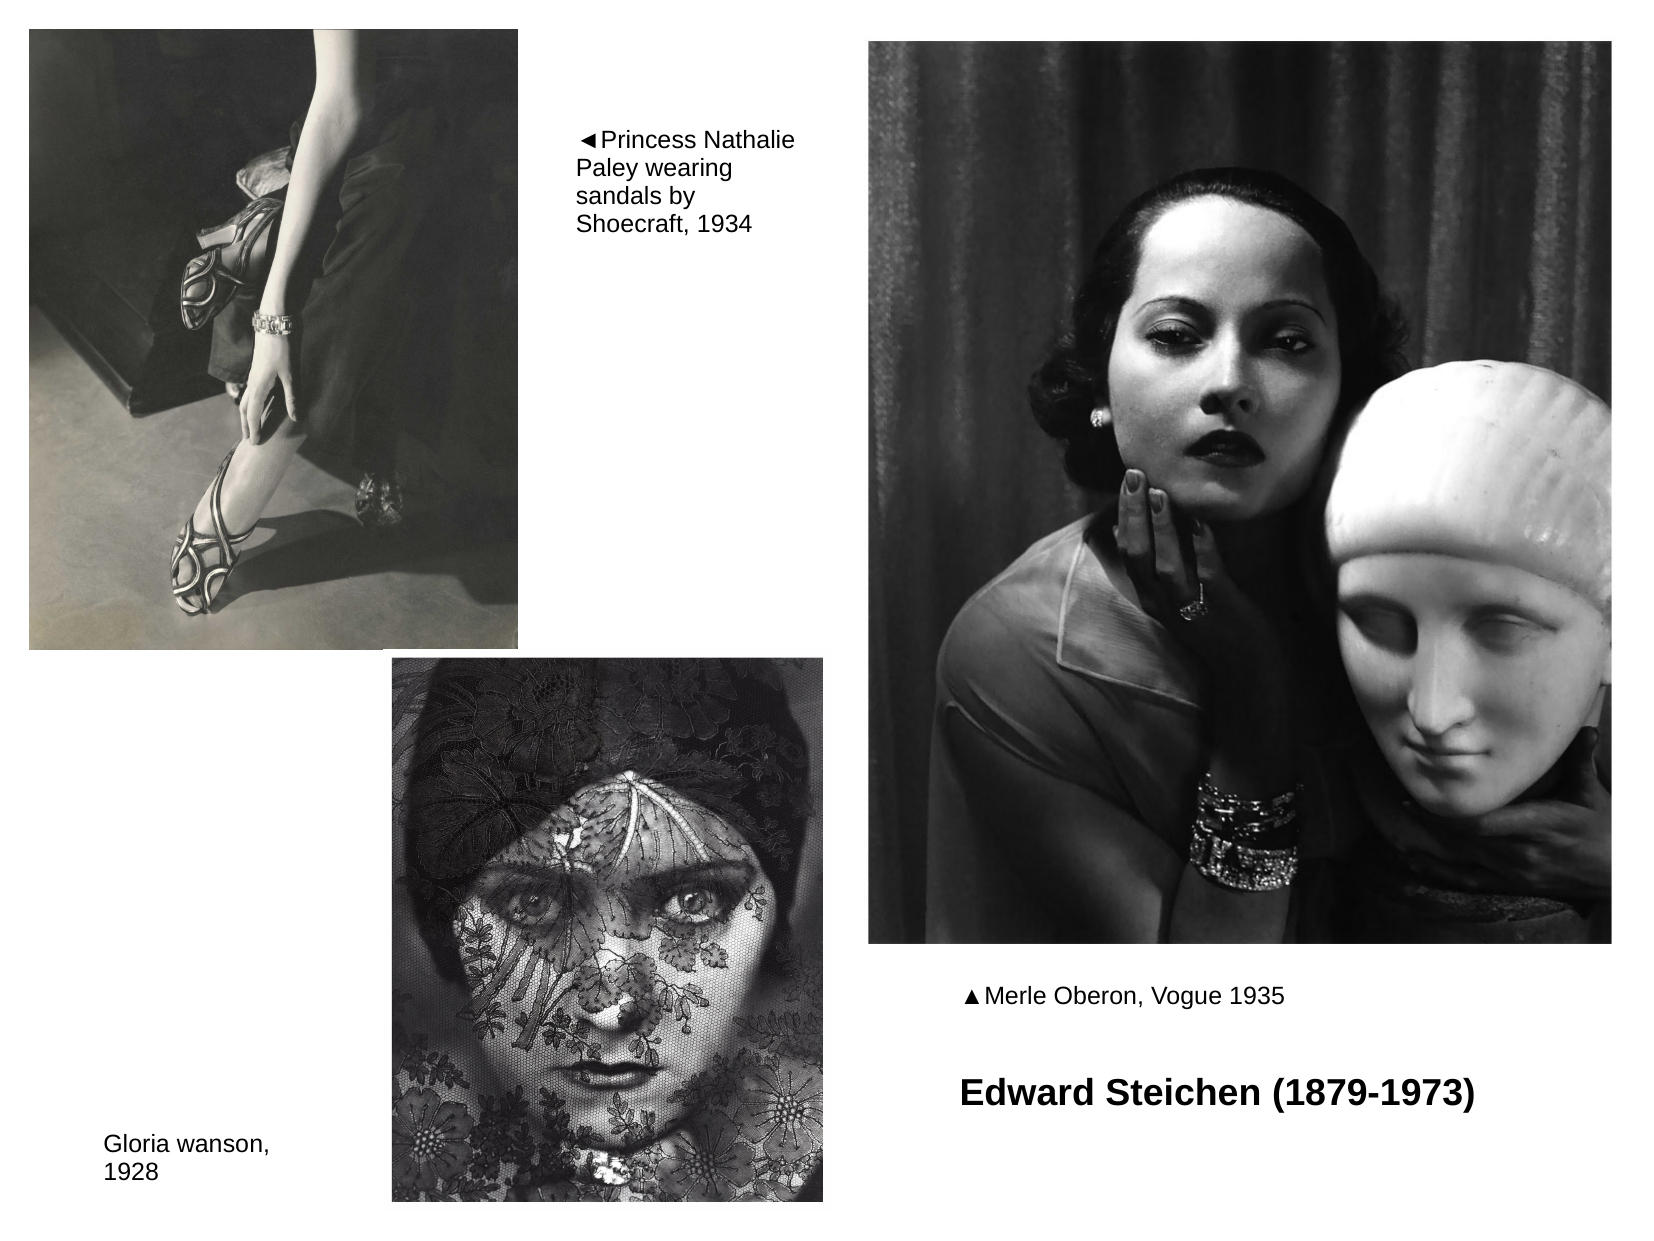

◄Princess Nathalie Paley wearing sandals by Shoecraft, 1934
▲Merle Oberon, Vogue 1935
Edward Steichen (1879-1973)
Gloria wanson, 1928